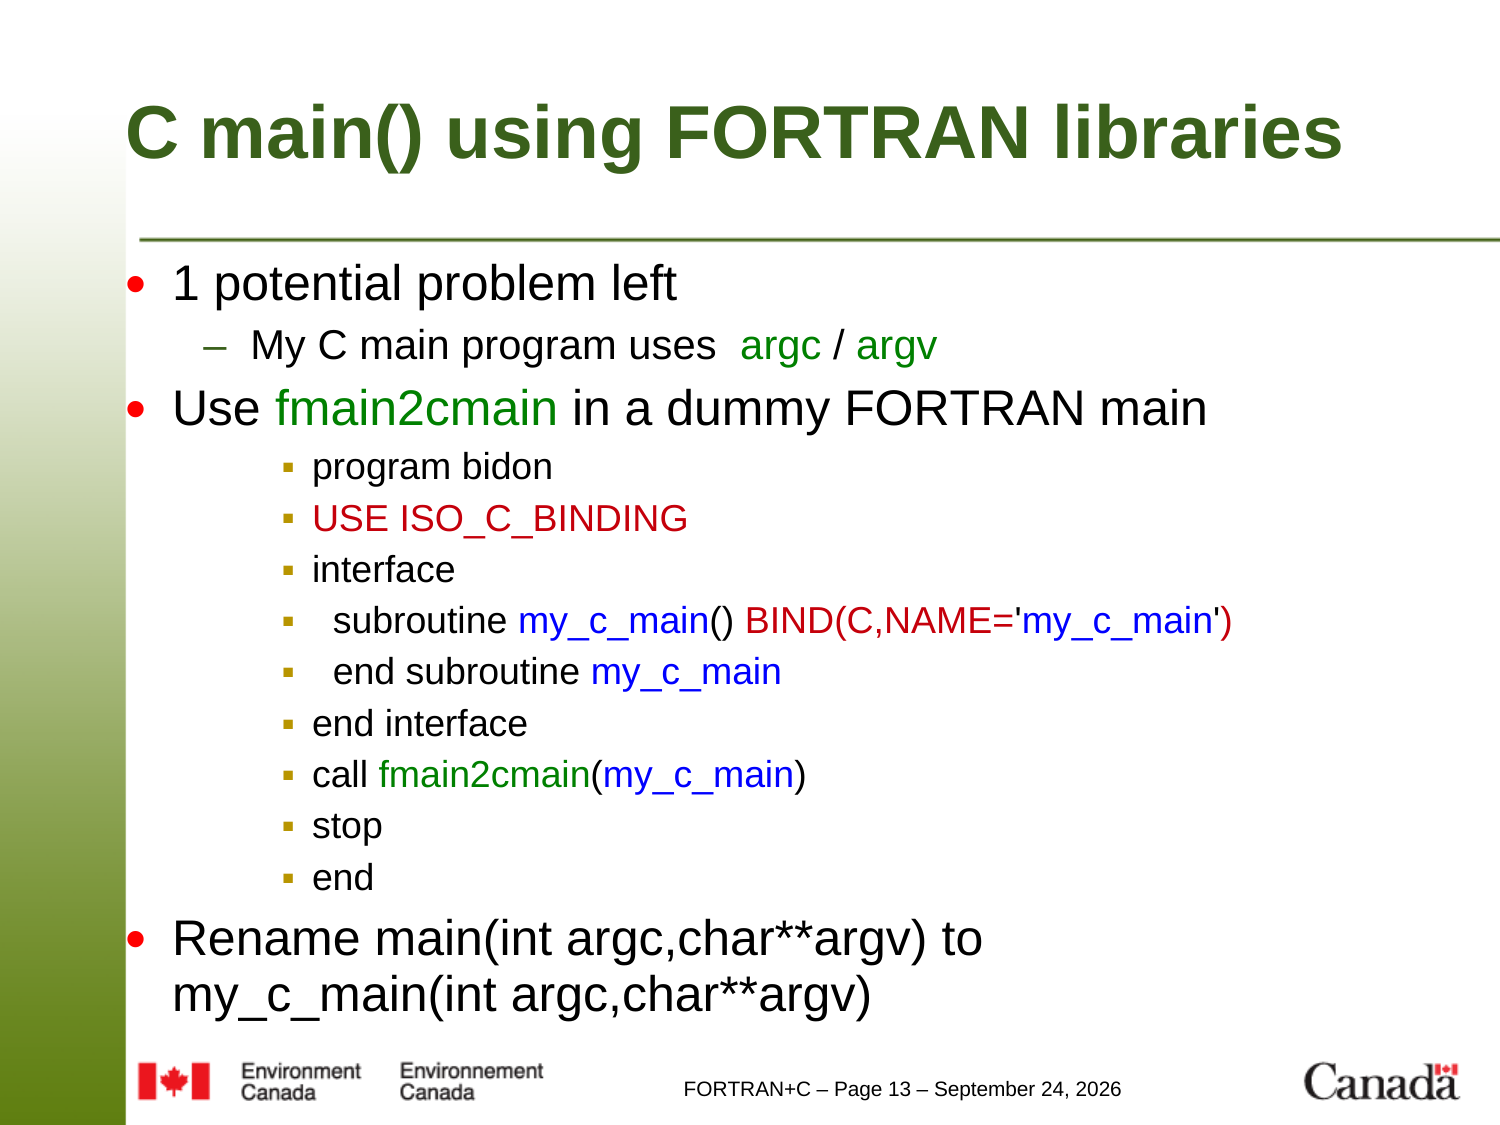

# C main() using FORTRAN libraries
1 potential problem left
My C main program uses argc / argv
Use fmain2cmain in a dummy FORTRAN main
program bidon
USE ISO_C_BINDING
interface
 subroutine my_c_main() BIND(C,NAME='my_c_main')
 end subroutine my_c_main
end interface
call fmain2cmain(my_c_main)
stop
end
Rename main(int argc,char**argv) to
my_c_main(int argc,char**argv)